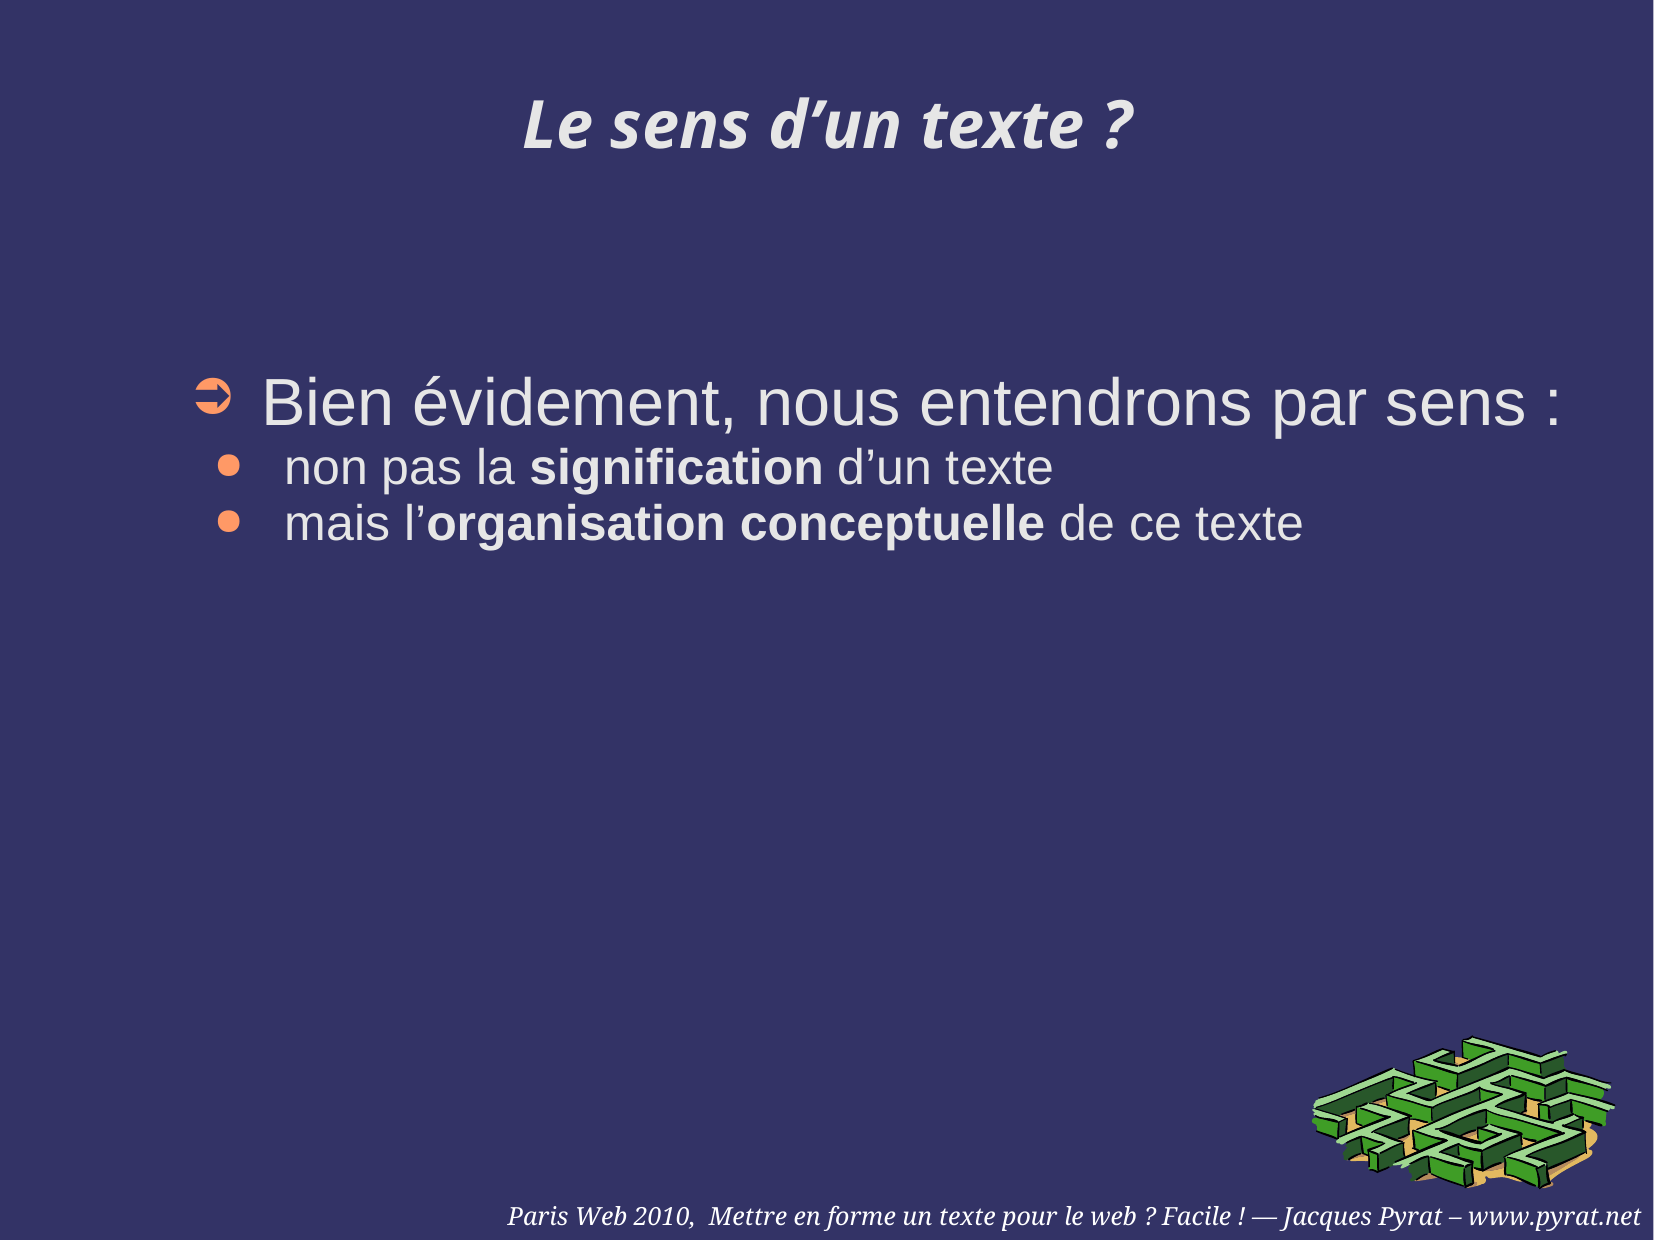

# Le sens d’un texte ?
Bien évidement, nous entendrons par sens :
non pas la signification d’un texte
mais l’organisation conceptuelle de ce texte